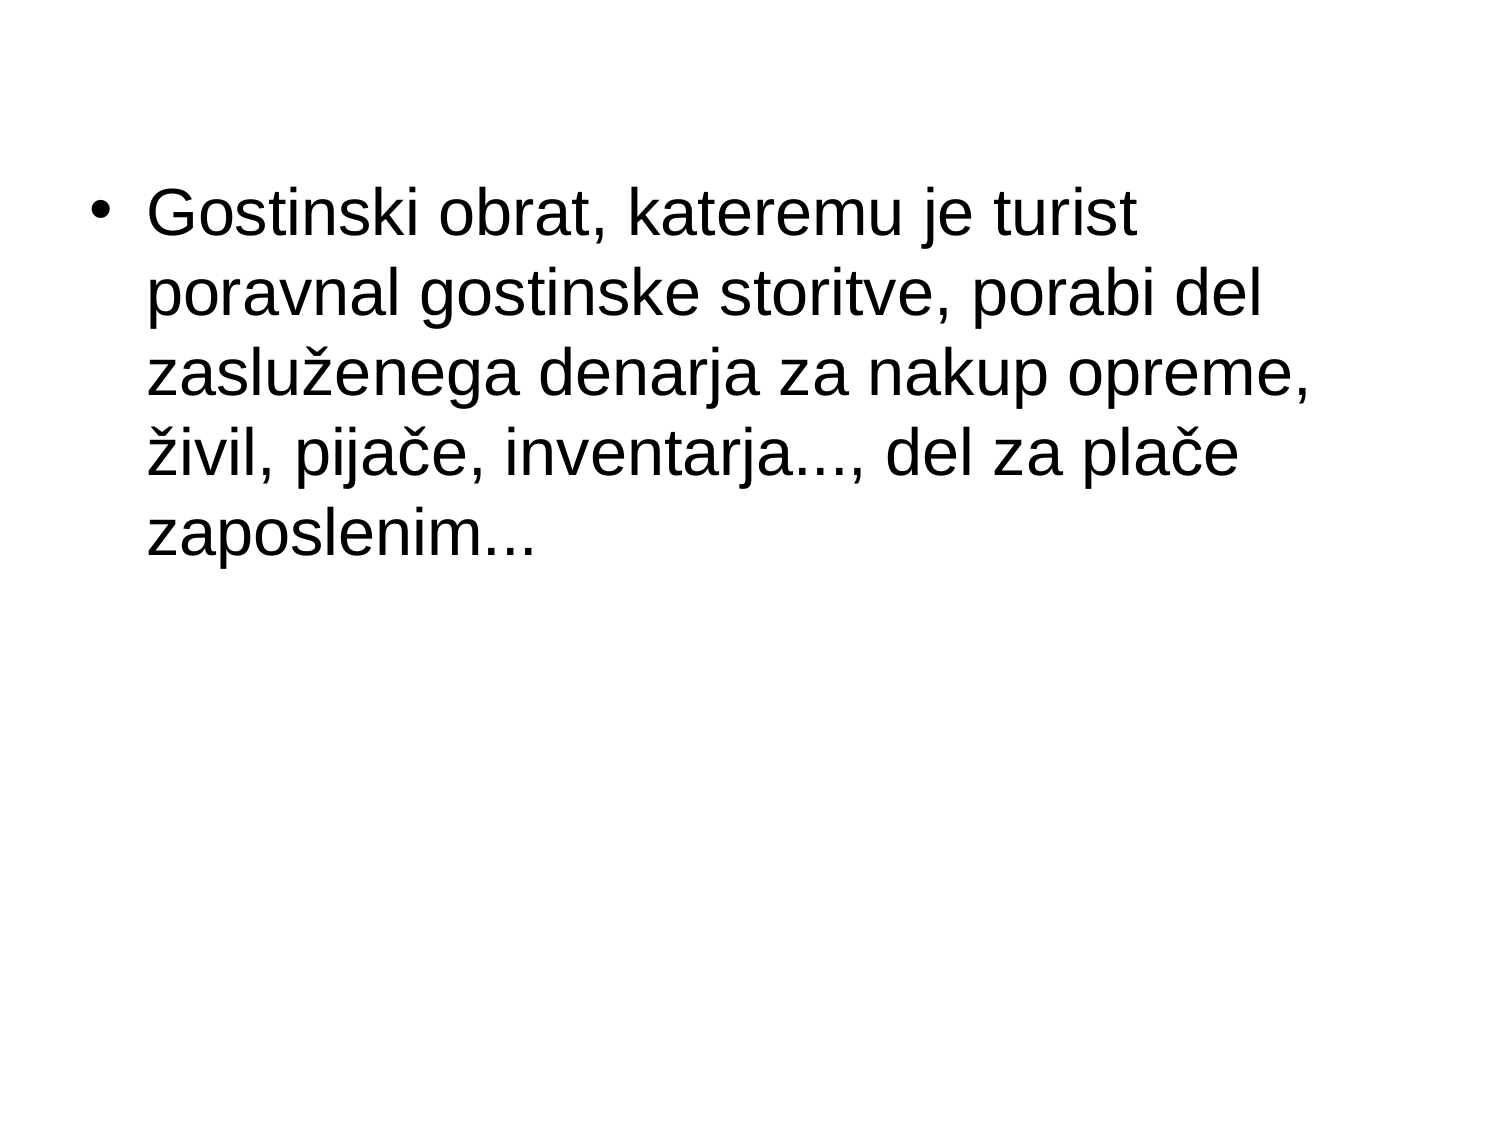

# Gostinski obrat, kateremu je turist poravnal gostinske storitve, porabi del zasluženega denarja za nakup opreme, živil, pijače, inventarja..., del za plače zaposlenim...